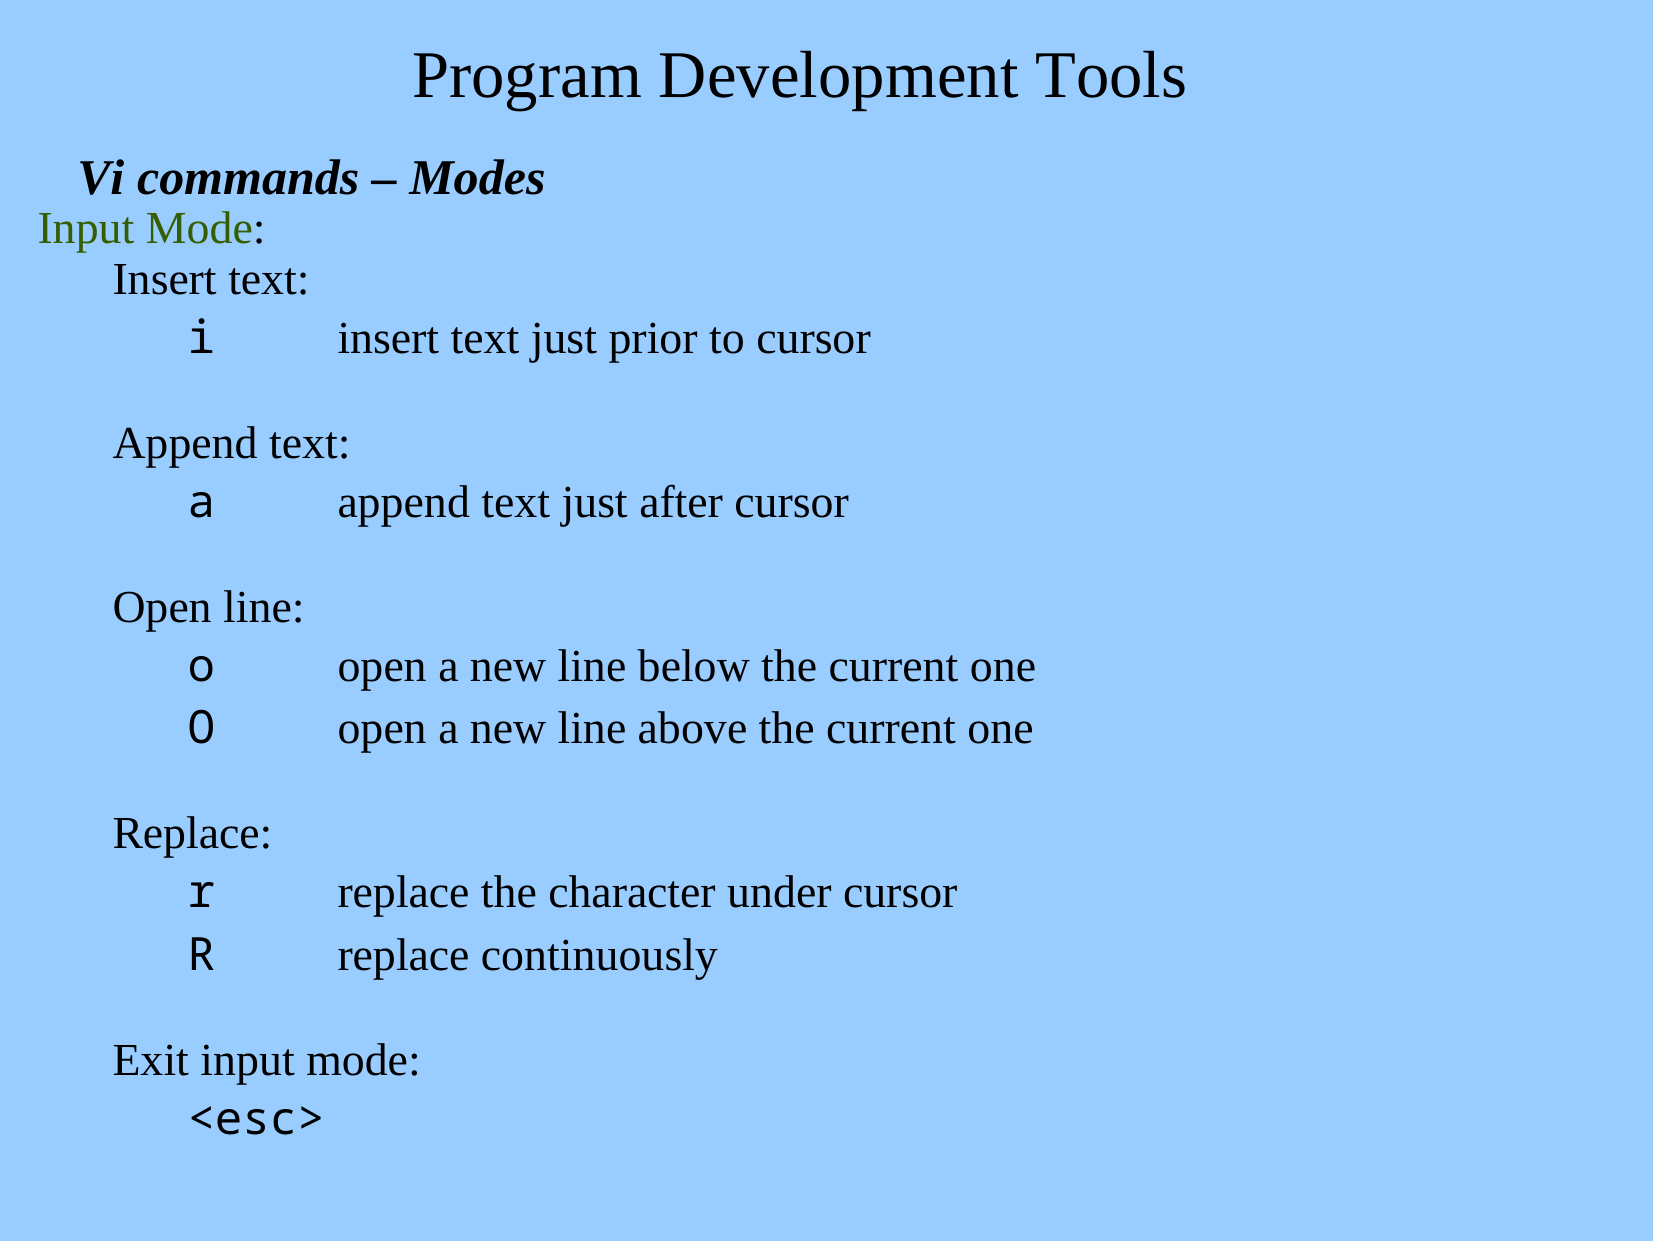

Program Development Tools
Vi commands – Modes
Input Mode:
	Insert text:
		i		insert text just prior to cursor
	Append text:
		a		append text just after cursor
	Open line:
		o		open a new line below the current one
		O		open a new line above the current one
	Replace:
		r		replace the character under cursor
		R		replace continuously
	Exit input mode:
		<esc>